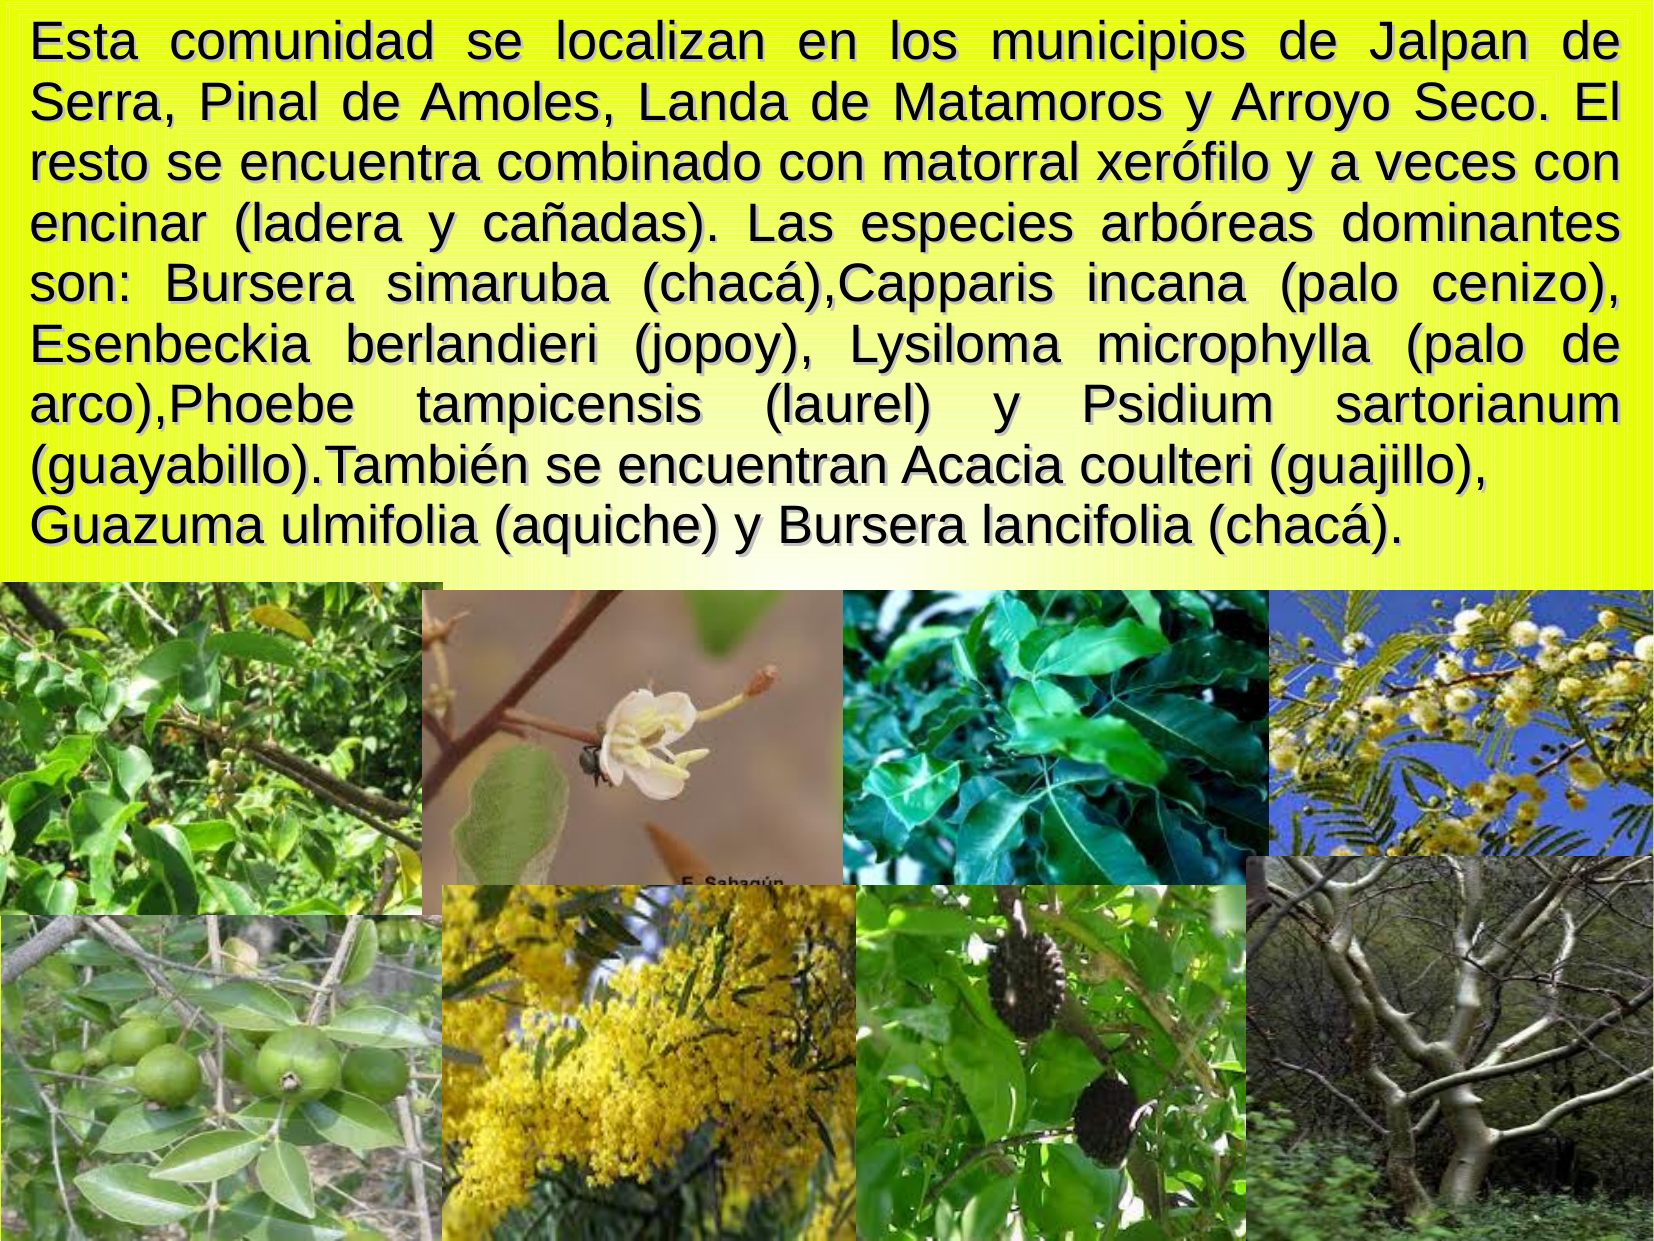

# Esta comunidad se localizan en los municipios de Jalpan de Serra, Pinal de Amoles, Landa de Matamoros y Arroyo Seco. El resto se encuentra combinado con matorral xerófilo y a veces con encinar (ladera y cañadas). Las especies arbóreas dominantes son: Bursera simaruba (chacá),Capparis incana (palo cenizo), Esenbeckia berlandieri (jopoy), Lysiloma microphylla (palo de arco),Phoebe tampicensis (laurel) y Psidium sartorianum (guayabillo).También se encuentran Acacia coulteri (guajillo),
Guazuma ulmifolia (aquiche) y Bursera lancifolia (chacá).